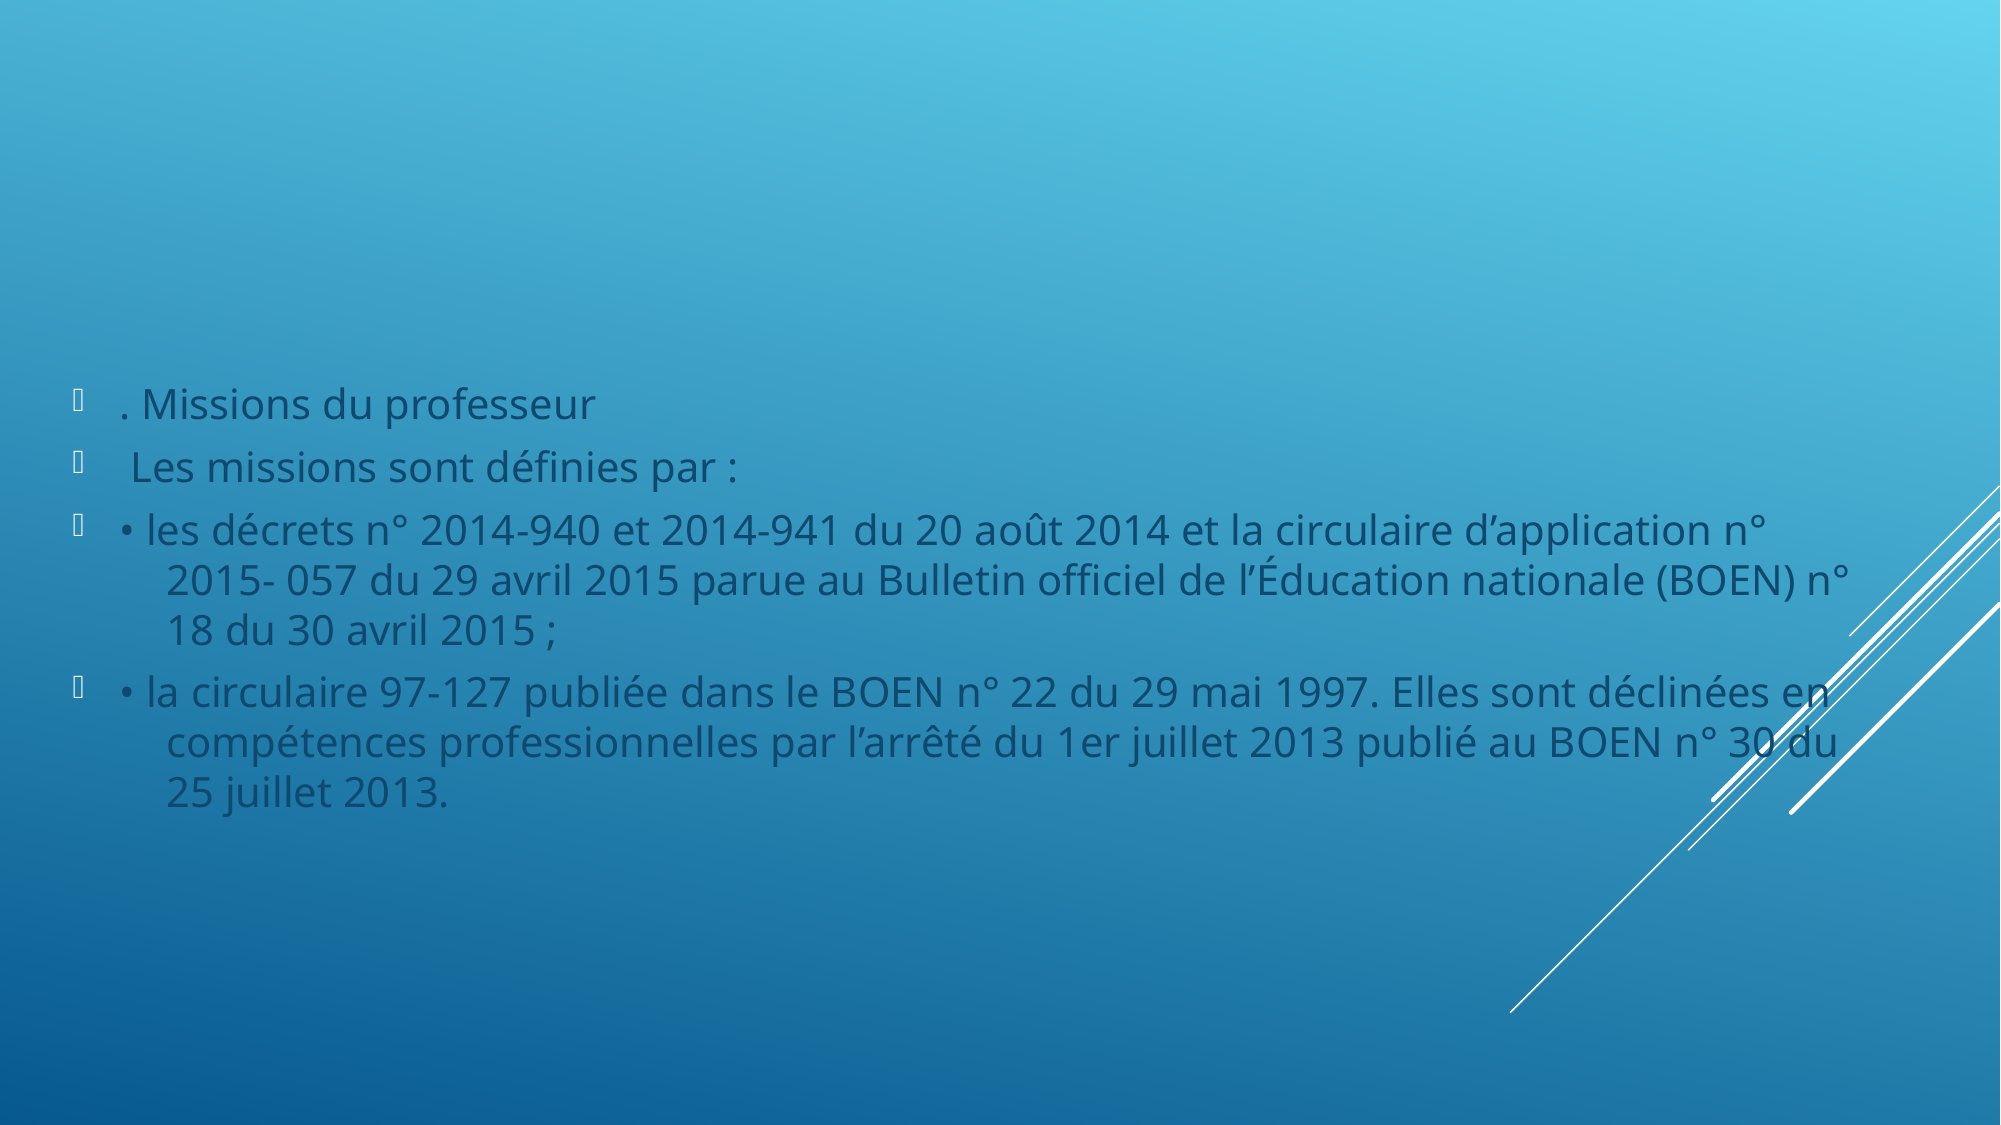

#
. Missions du professeur
 Les missions sont définies par :
• les décrets n° 2014-940 et 2014-941 du 20 août 2014 et la circulaire d’application n° 2015- 057 du 29 avril 2015 parue au Bulletin officiel de l’Éducation nationale (BOEN) n° 18 du 30 avril 2015 ;
• la circulaire 97-127 publiée dans le BOEN n° 22 du 29 mai 1997. Elles sont déclinées en compétences professionnelles par l’arrêté du 1er juillet 2013 publié au BOEN n° 30 du 25 juillet 2013.